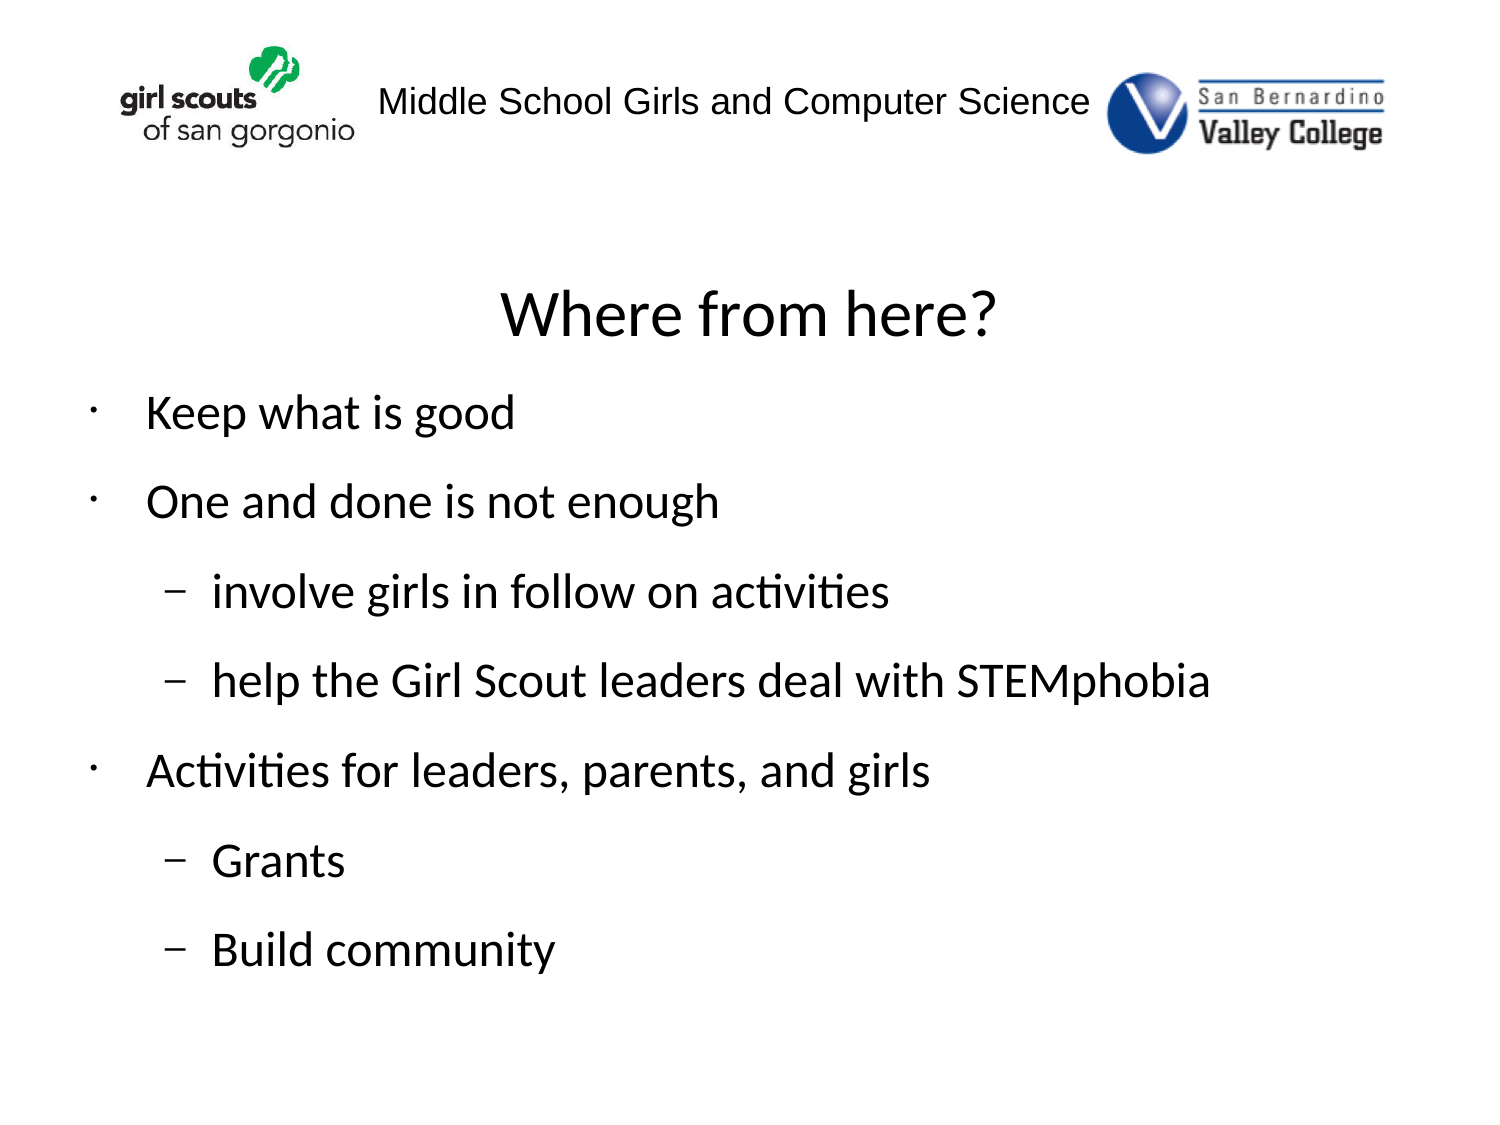

# Where from here?
Keep what is good
One and done is not enough
involve girls in follow on activities
help the Girl Scout leaders deal with STEMphobia
Activities for leaders, parents, and girls
Grants
Build community